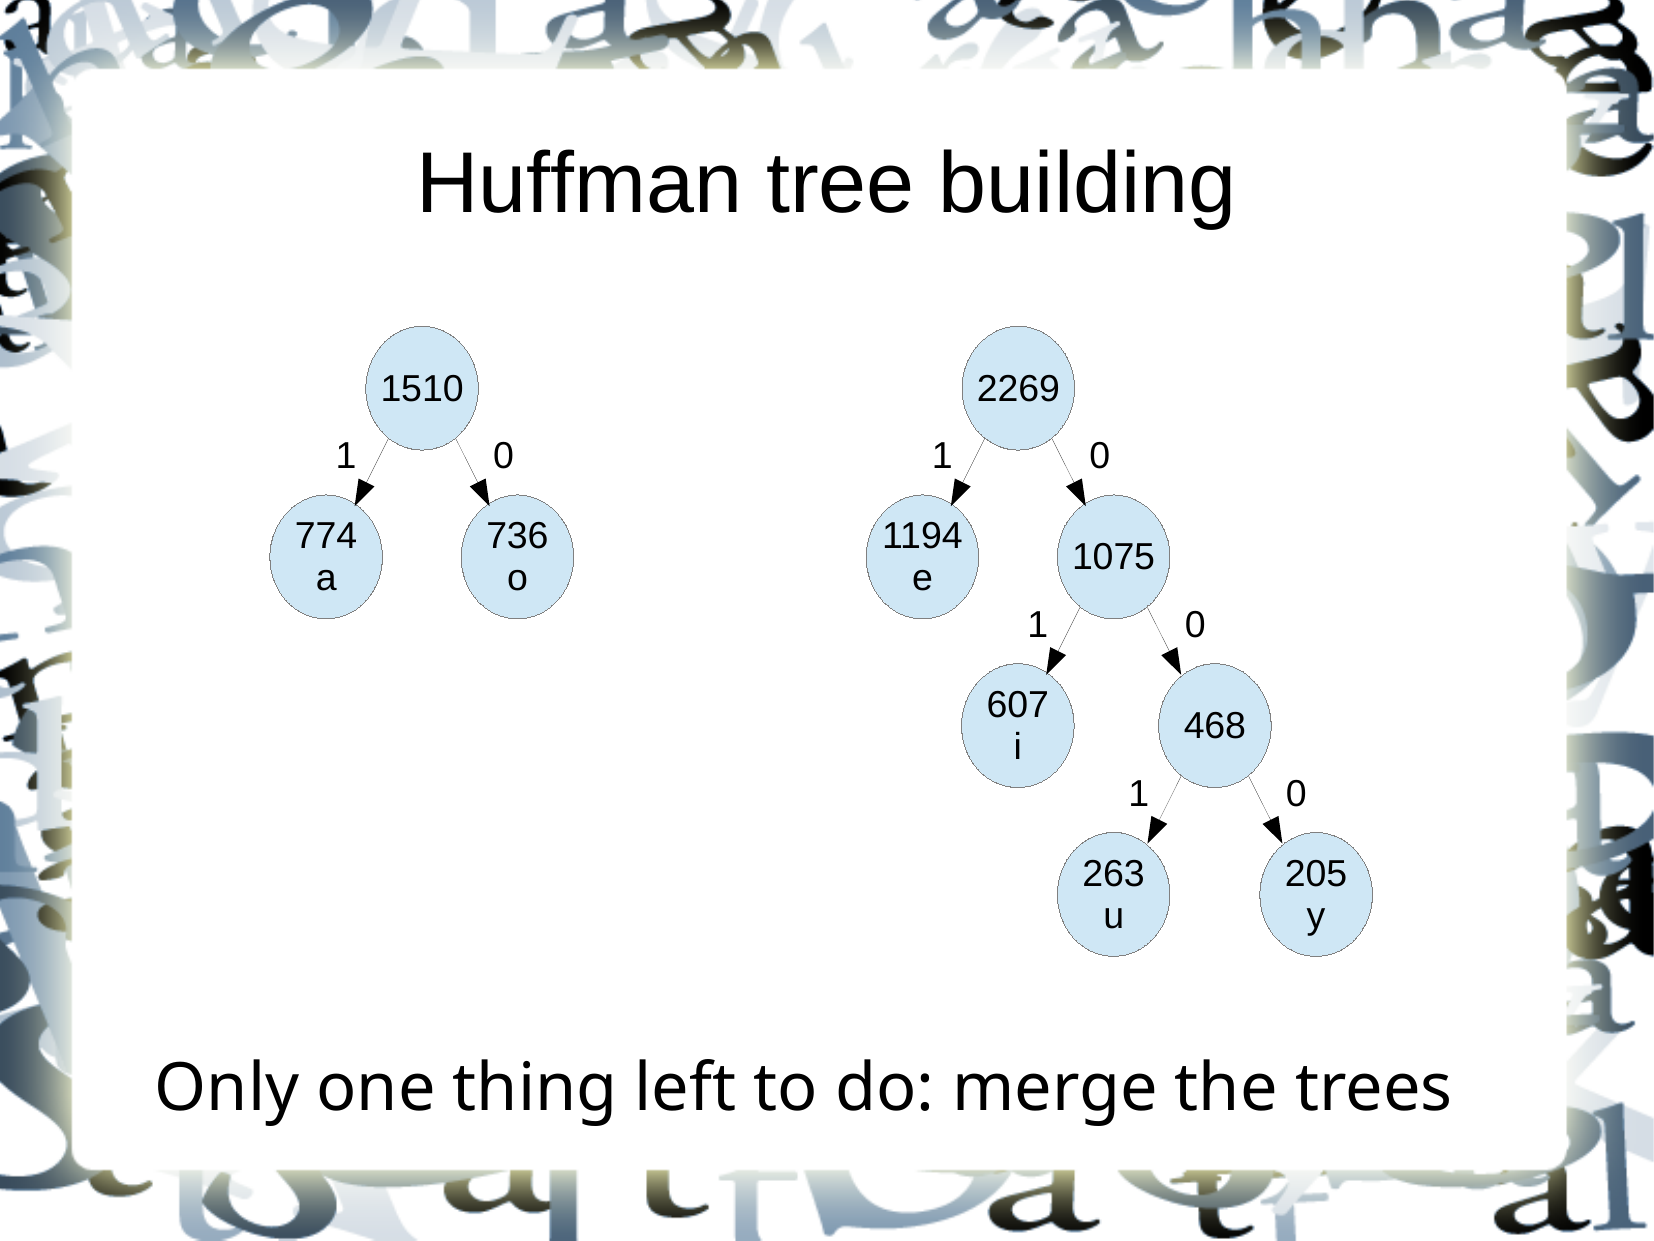

# Huffman tree building
1510
2269
1
0
1
0
774
a
736
o
1194
e
1075
1
0
607
i
468
1
0
263
u
205
y
Only one thing left to do: merge the trees